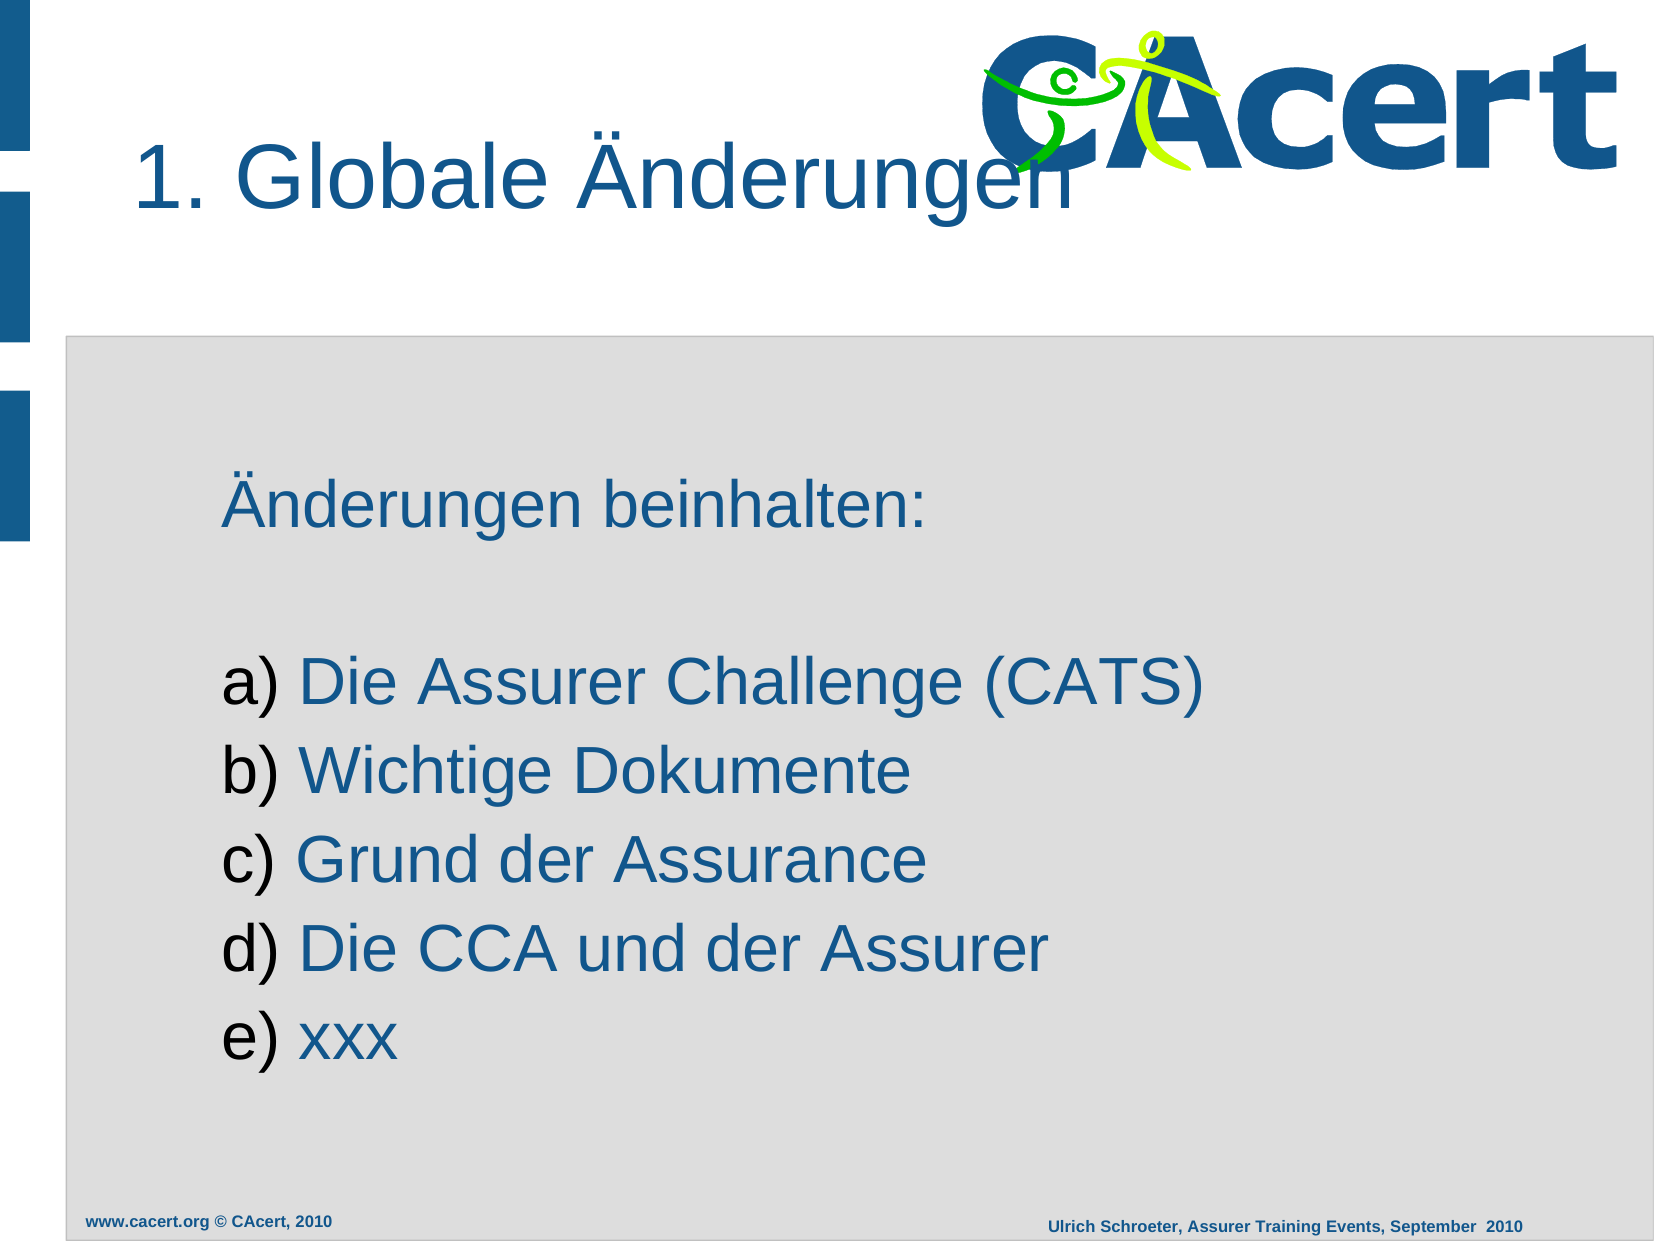

1. Globale Änderungen
Änderungen beinhalten:
 Die Assurer Challenge (CATS)
 Wichtige Dokumente
 Grund der Assurance
 Die CCA und der Assurer
 xxx